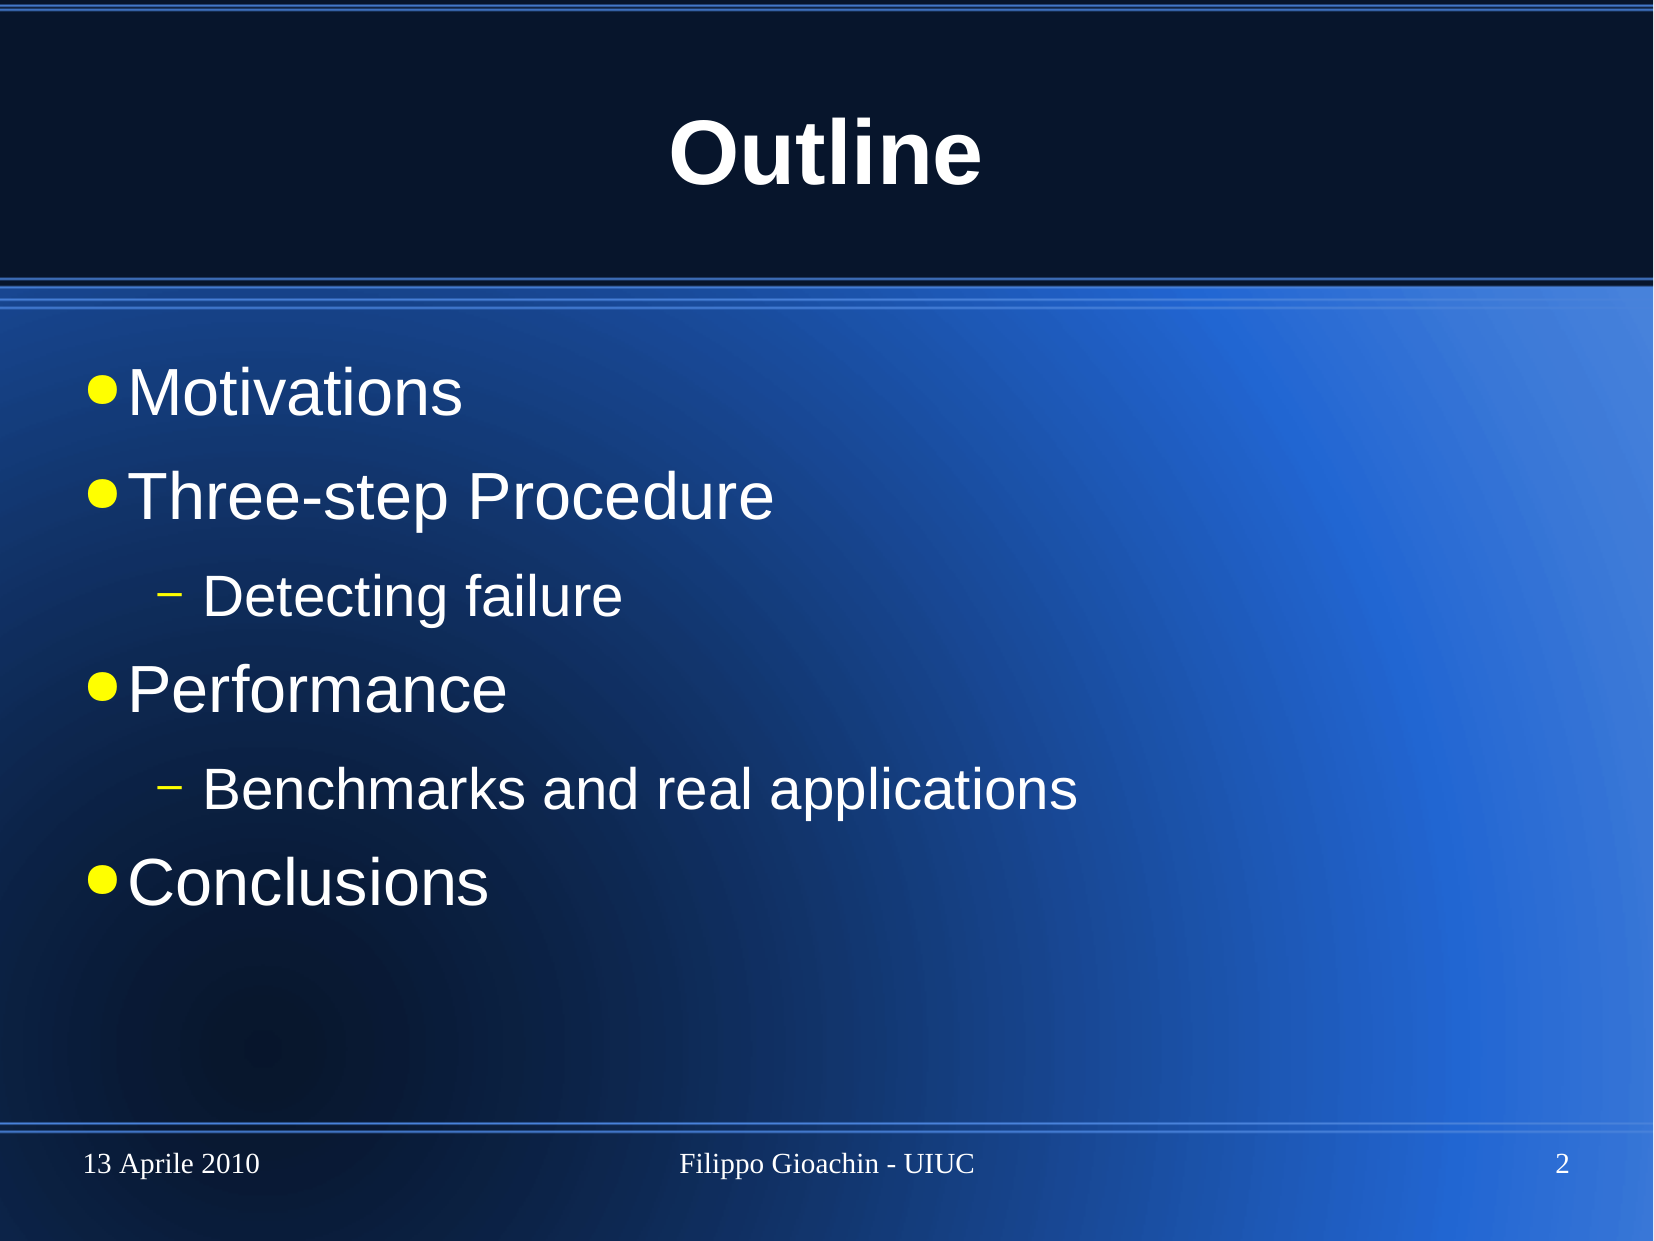

# Outline
Motivations
Three-step Procedure
Detecting failure
Performance
Benchmarks and real applications
Conclusions
13 Aprile 2010
Filippo Gioachin - UIUC
2